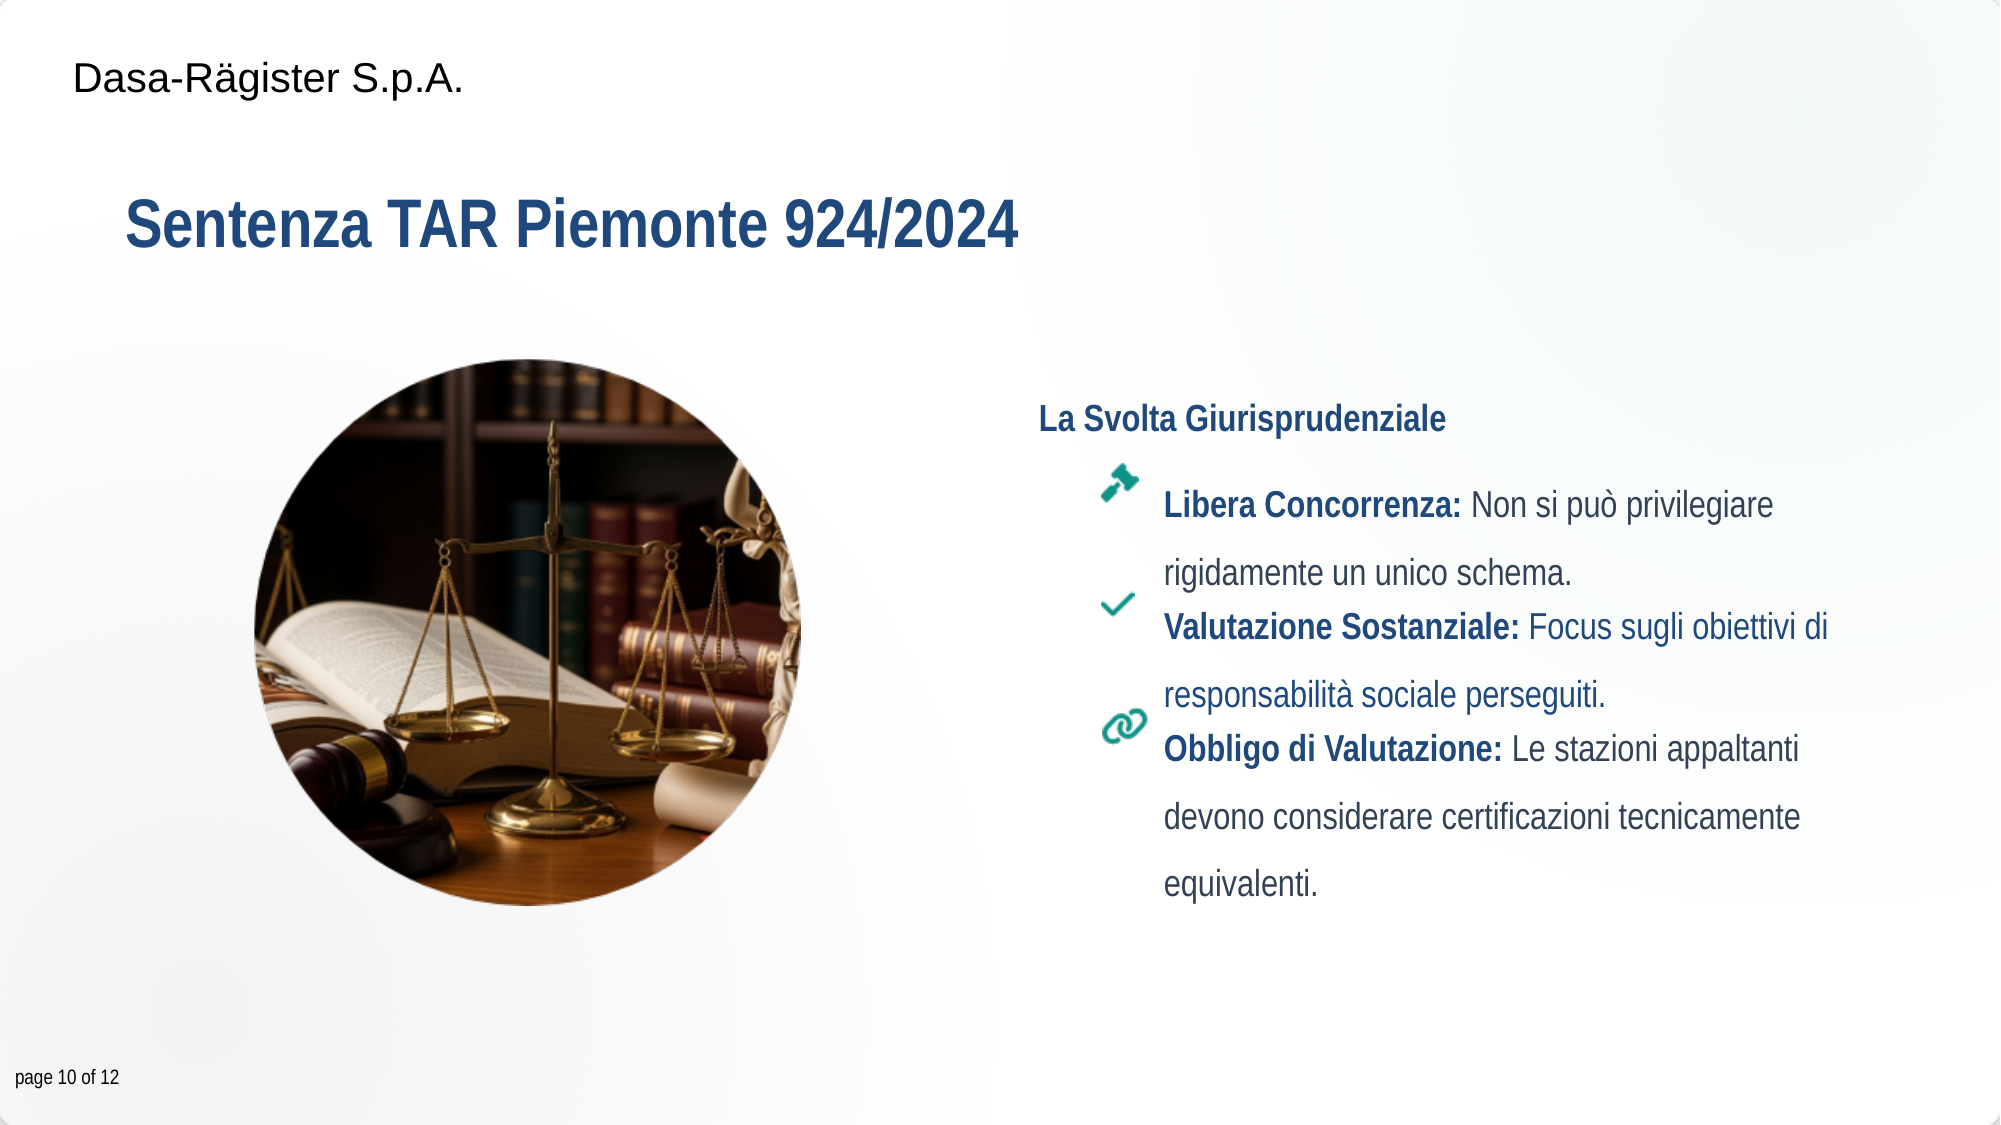

Dasa-Rägister S.p.A.
Sentenza TAR Piemonte 924/2024
La Svolta Giurisprudenziale
Libera Concorrenza: Non si può privilegiare rigidamente un unico schema.
Valutazione Sostanziale: Focus sugli obiettivi di responsabilità sociale perseguiti.
Obbligo di Valutazione: Le stazioni appaltanti devono considerare certificazioni tecnicamente equivalenti.
page 10 of 12